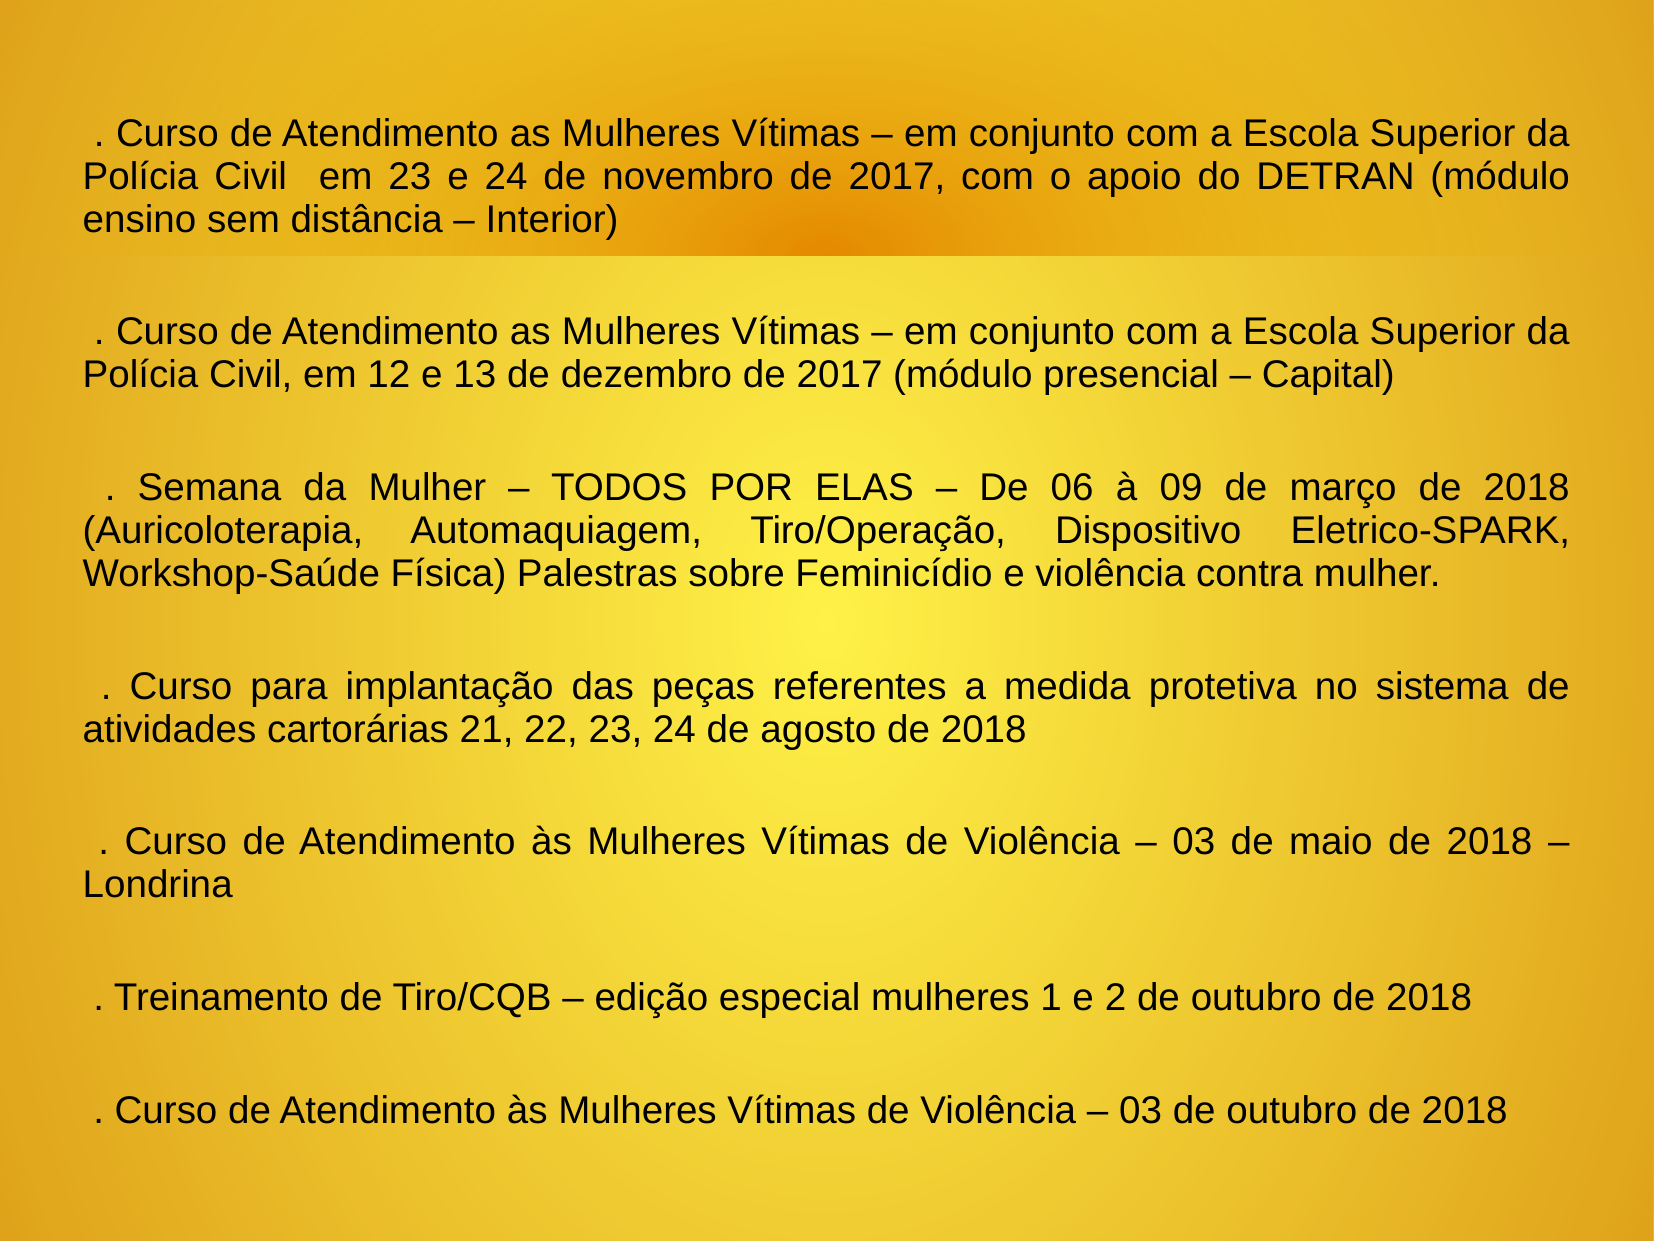

#
 . Curso de Atendimento as Mulheres Vítimas – em conjunto com a Escola Superior da Polícia Civil em 23 e 24 de novembro de 2017, com o apoio do DETRAN (módulo ensino sem distância – Interior)
 . Curso de Atendimento as Mulheres Vítimas – em conjunto com a Escola Superior da Polícia Civil, em 12 e 13 de dezembro de 2017 (módulo presencial – Capital)
 . Semana da Mulher – TODOS POR ELAS – De 06 à 09 de março de 2018 (Auricoloterapia, Automaquiagem, Tiro/Operação, Dispositivo Eletrico-SPARK, Workshop-Saúde Física) Palestras sobre Feminicídio e violência contra mulher.
 . Curso para implantação das peças referentes a medida protetiva no sistema de atividades cartorárias 21, 22, 23, 24 de agosto de 2018
 . Curso de Atendimento às Mulheres Vítimas de Violência – 03 de maio de 2018 – Londrina
 . Treinamento de Tiro/CQB – edição especial mulheres 1 e 2 de outubro de 2018
 . Curso de Atendimento às Mulheres Vítimas de Violência – 03 de outubro de 2018